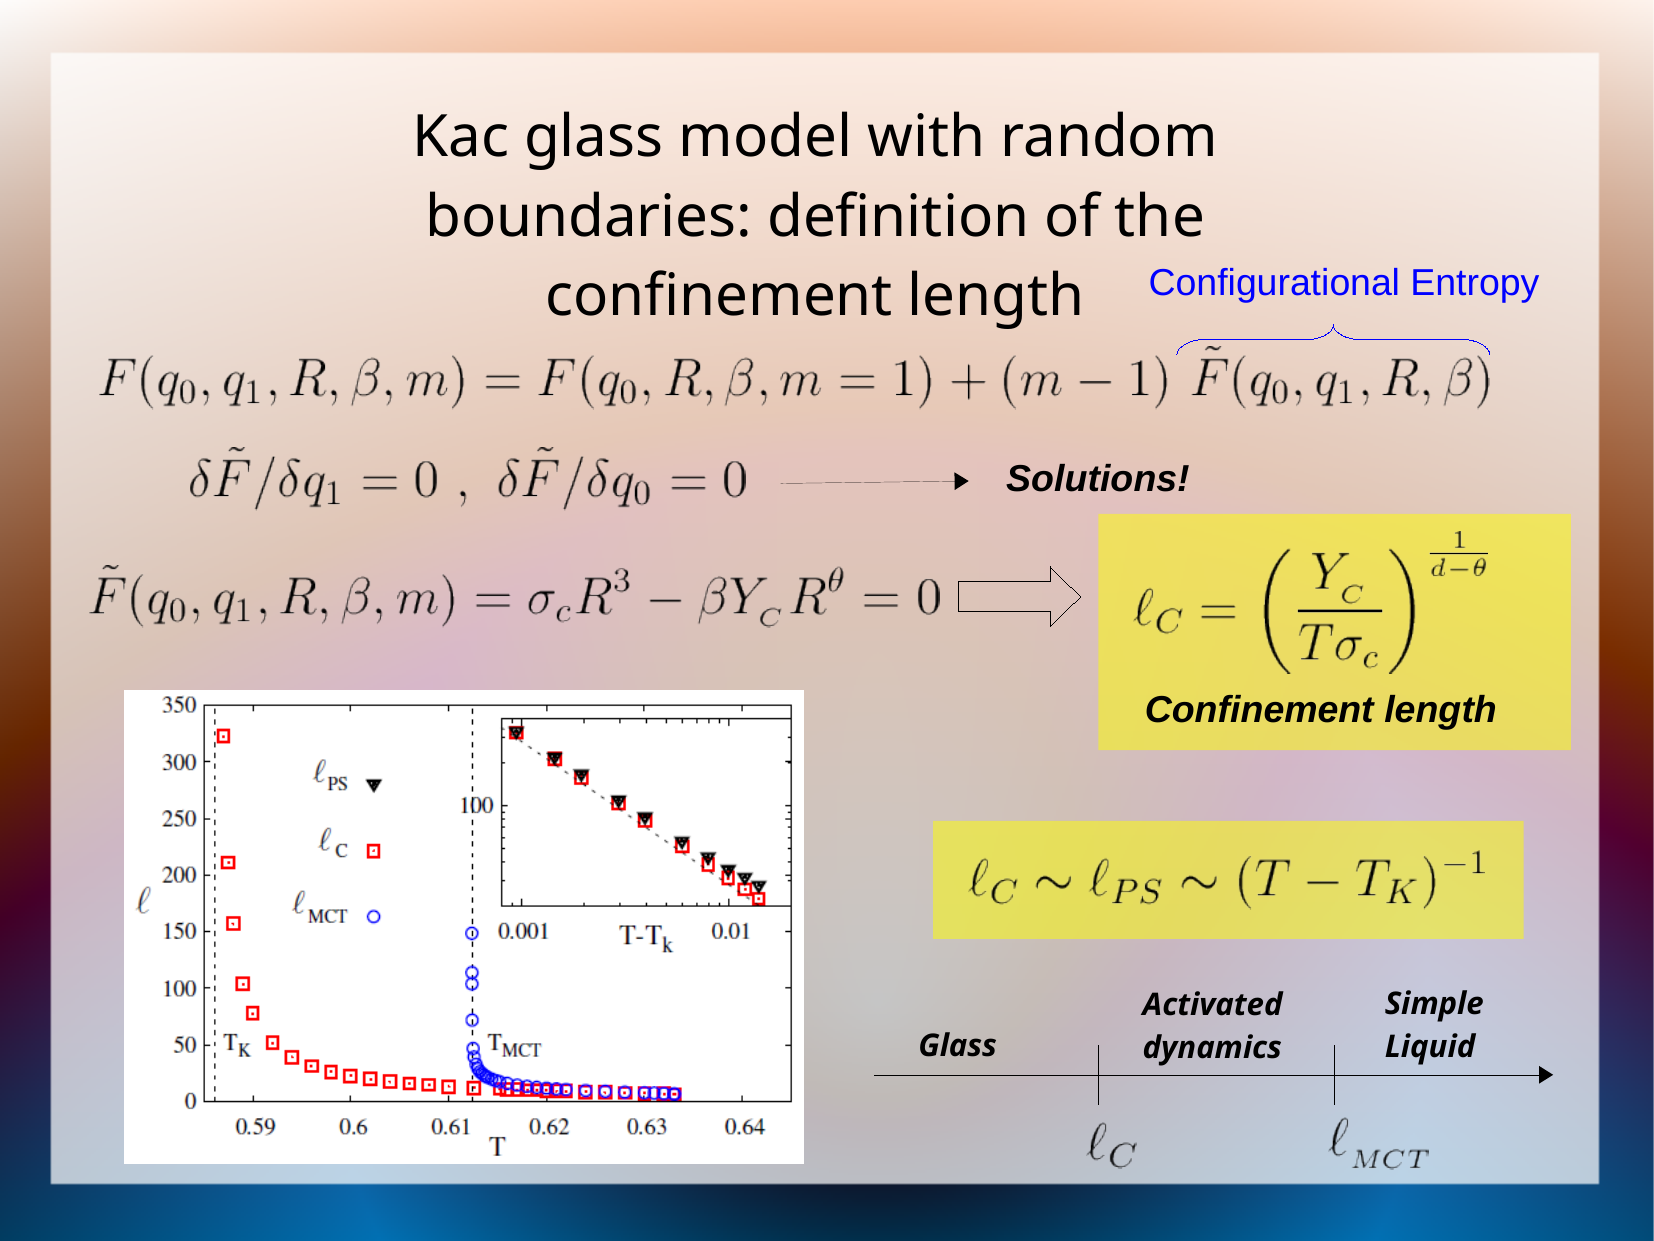

Kac glass model with random boundaries: definition of the confinement length
Configurational Entropy
Solutions!
Confinement length
Simple Liquid
Activated dynamics
Glass